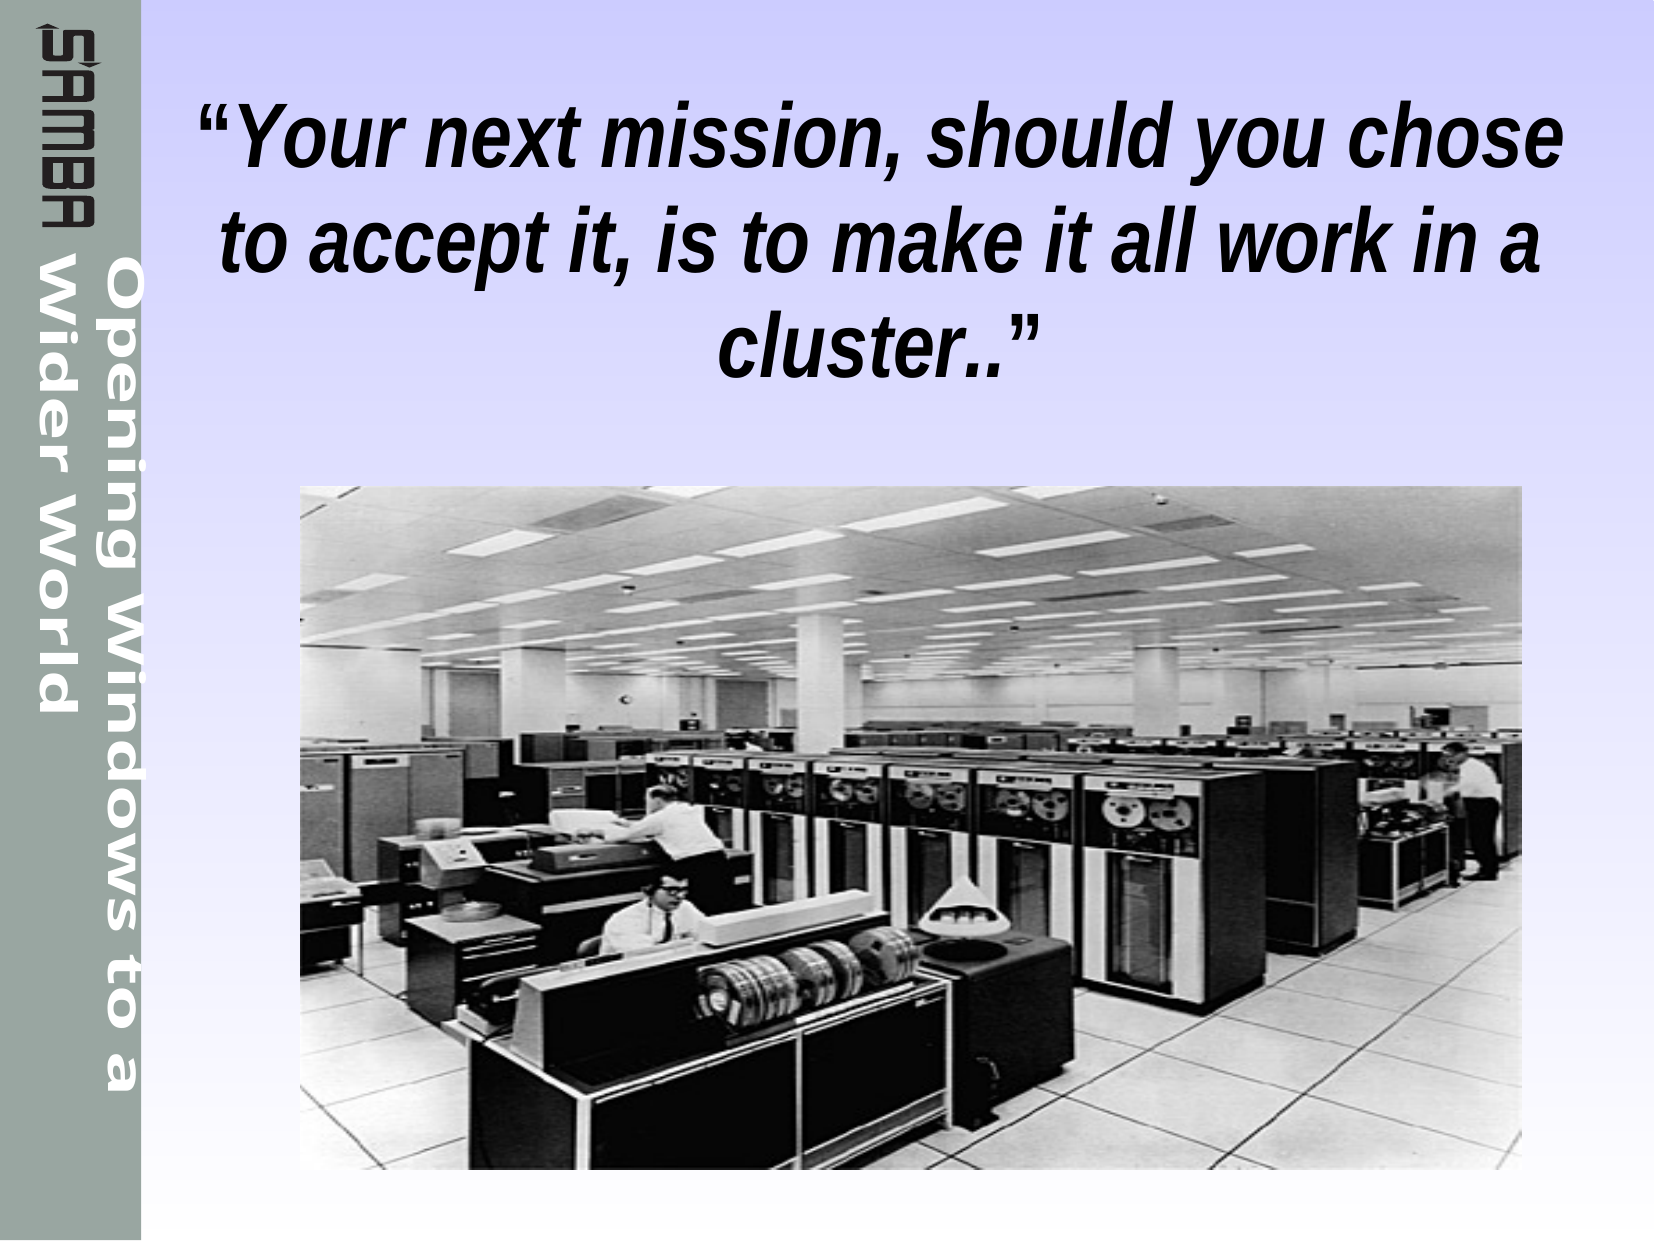

# “Your next mission, should you chose to accept it, is to make it all work in a cluster..”